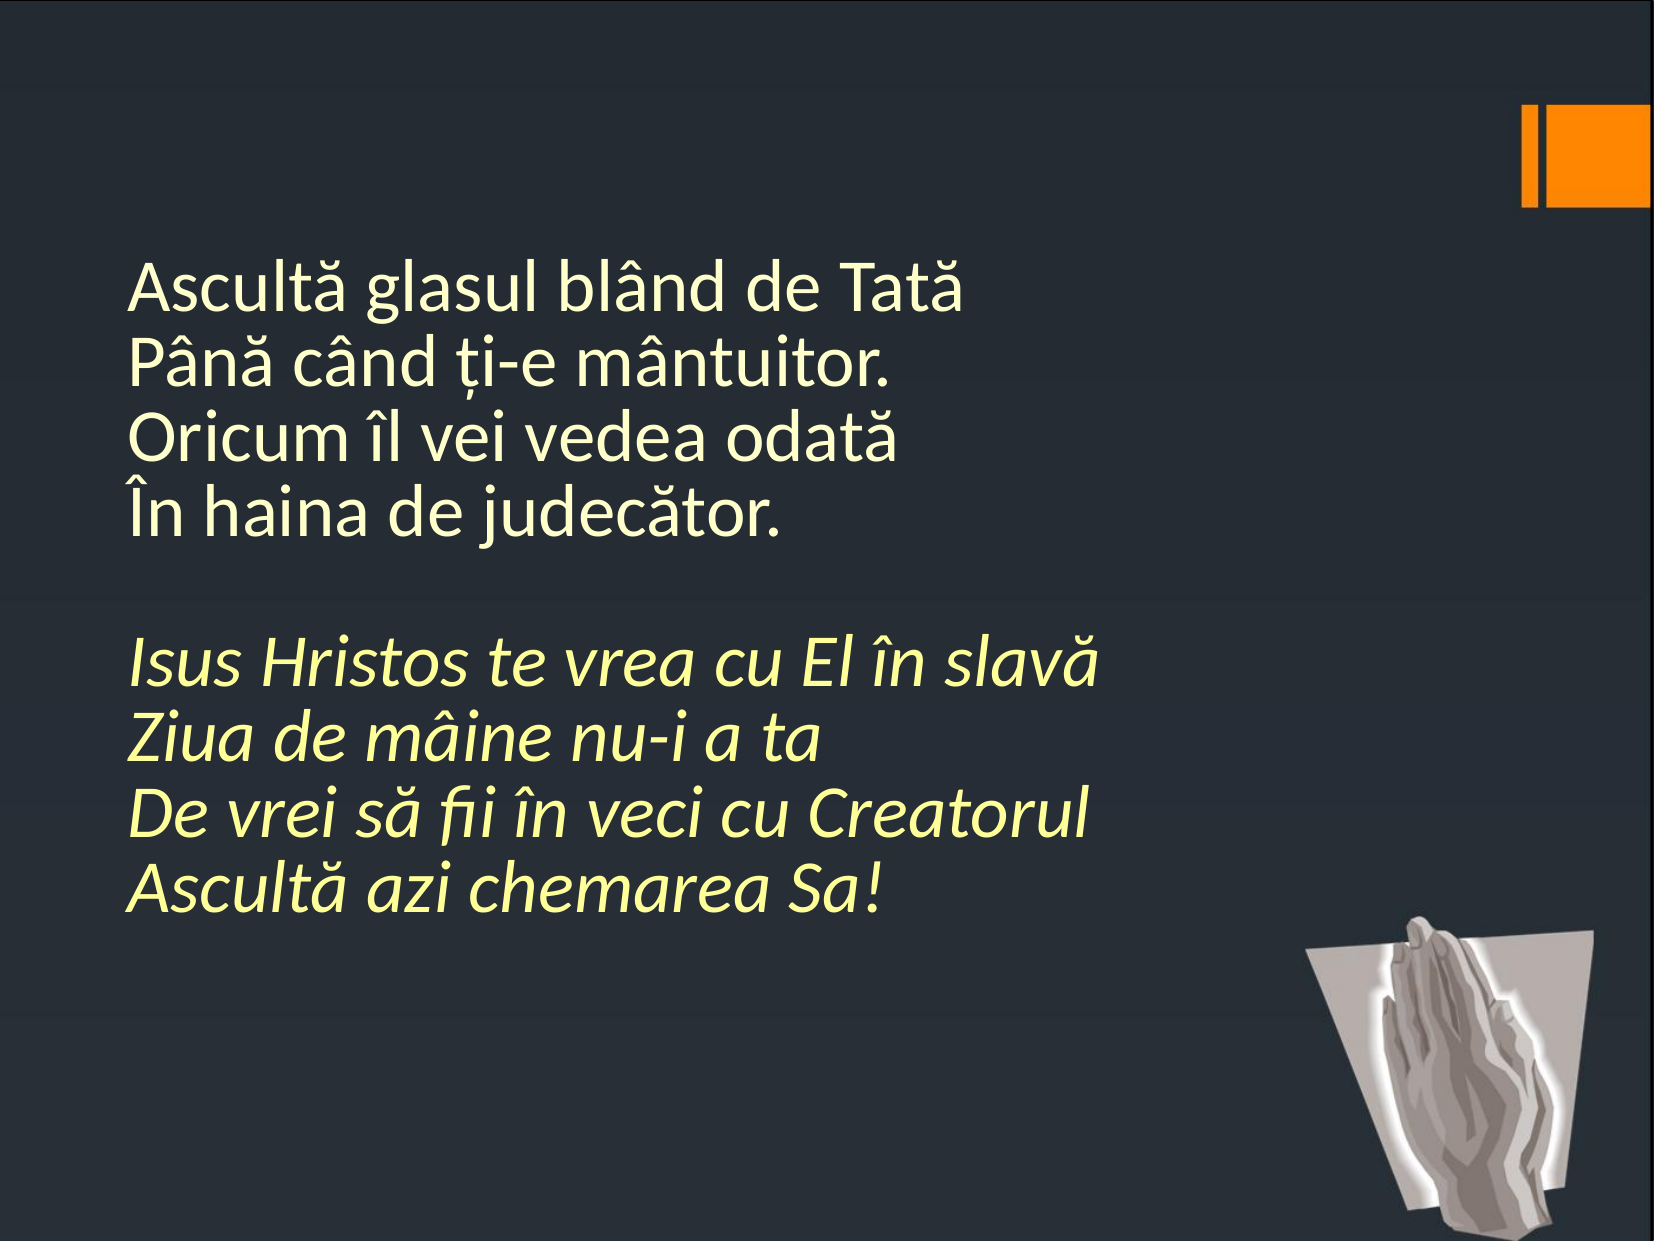

Ascultă glasul blând de Tată
Până când ți-e mântuitor.
Oricum îl vei vedea odată
În haina de judecător.
Isus Hristos te vrea cu El în slavă
Ziua de mâine nu-i a ta
De vrei să fii în veci cu Creatorul
Ascultă azi chemarea Sa!